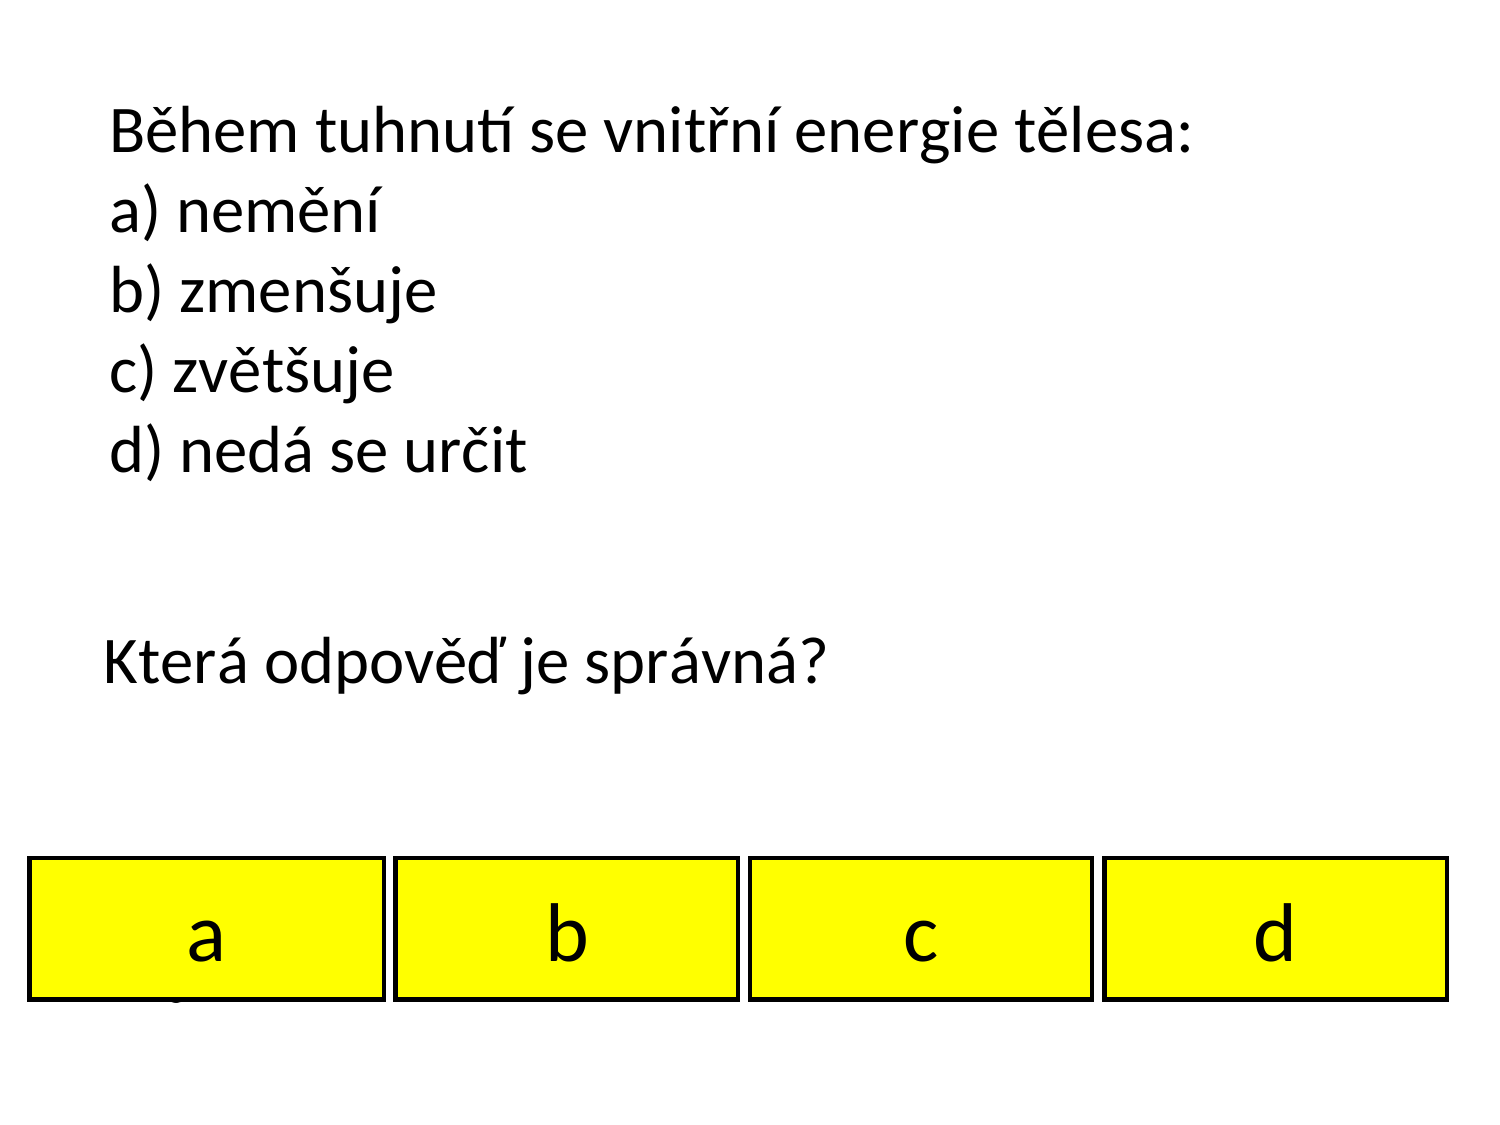

Během tuhnutí se vnitřní energie tělesa:
 nemění
 zmenšuje
 zvětšuje
 nedá se určit
Která odpověď je správná?
a
b
c
d